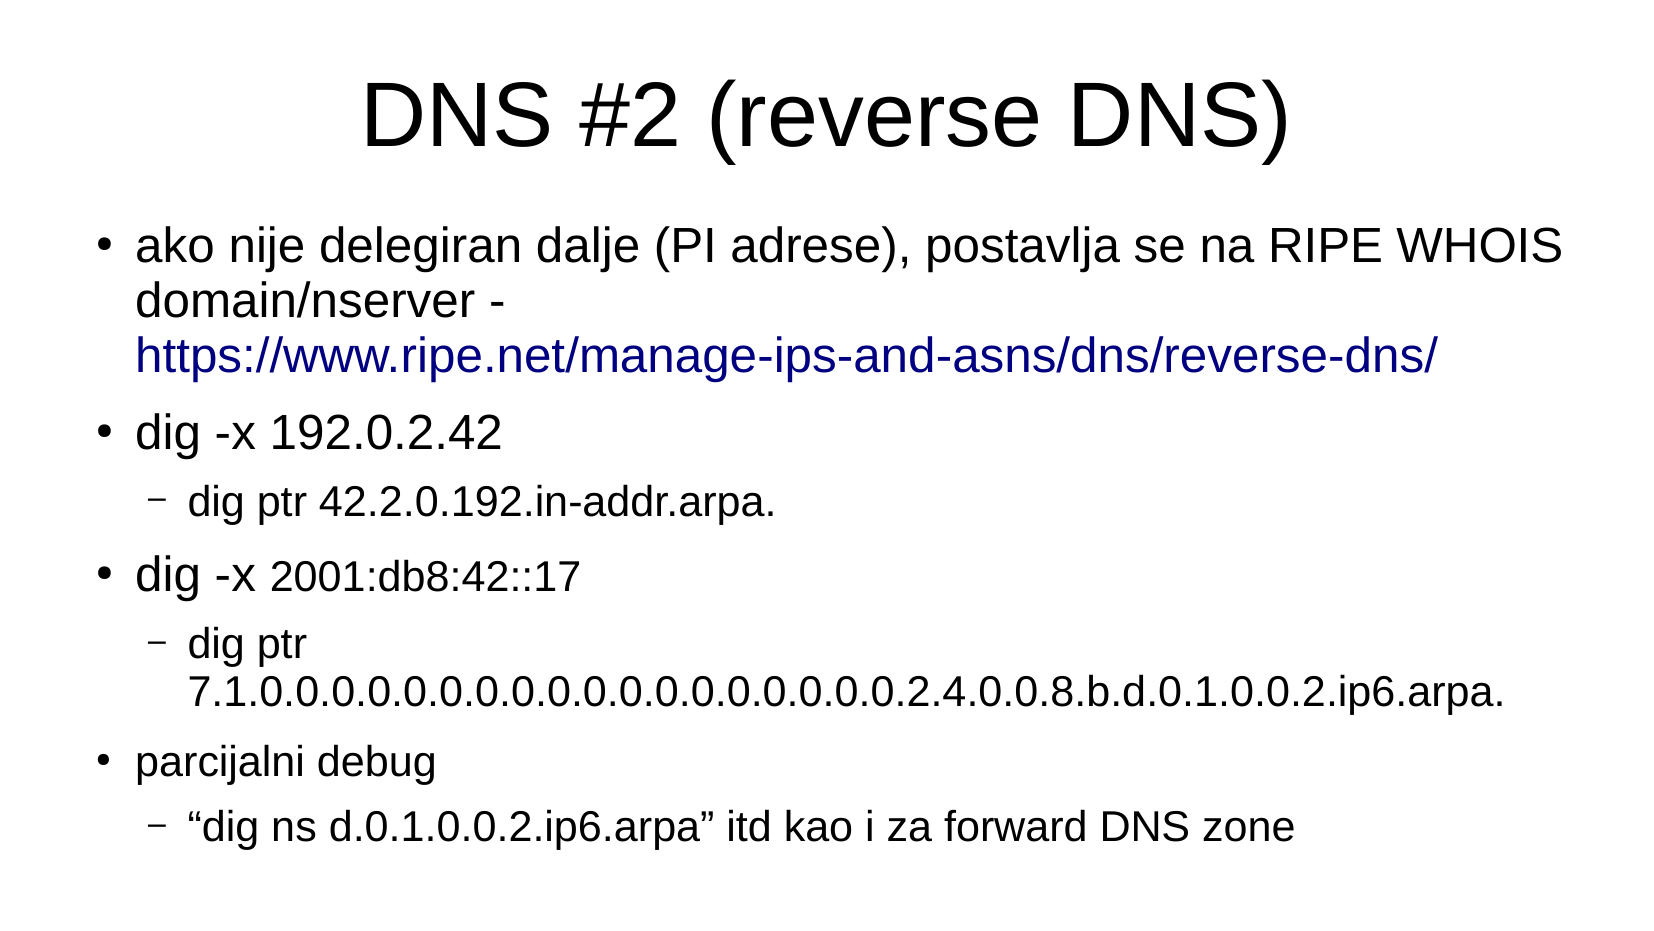

# DNS #2 (reverse DNS)
ako nije delegiran dalje (PI adrese), postavlja se na RIPE WHOIS domain/nserver - https://www.ripe.net/manage-ips-and-asns/dns/reverse-dns/
dig -x 192.0.2.42
dig ptr 42.2.0.192.in-addr.arpa.
dig -x 2001:db8:42::17
dig ptr 7.1.0.0.0.0.0.0.0.0.0.0.0.0.0.0.0.0.0.0.2.4.0.0.8.b.d.0.1.0.0.2.ip6.arpa.
parcijalni debug
“dig ns d.0.1.0.0.2.ip6.arpa” itd kao i za forward DNS zone